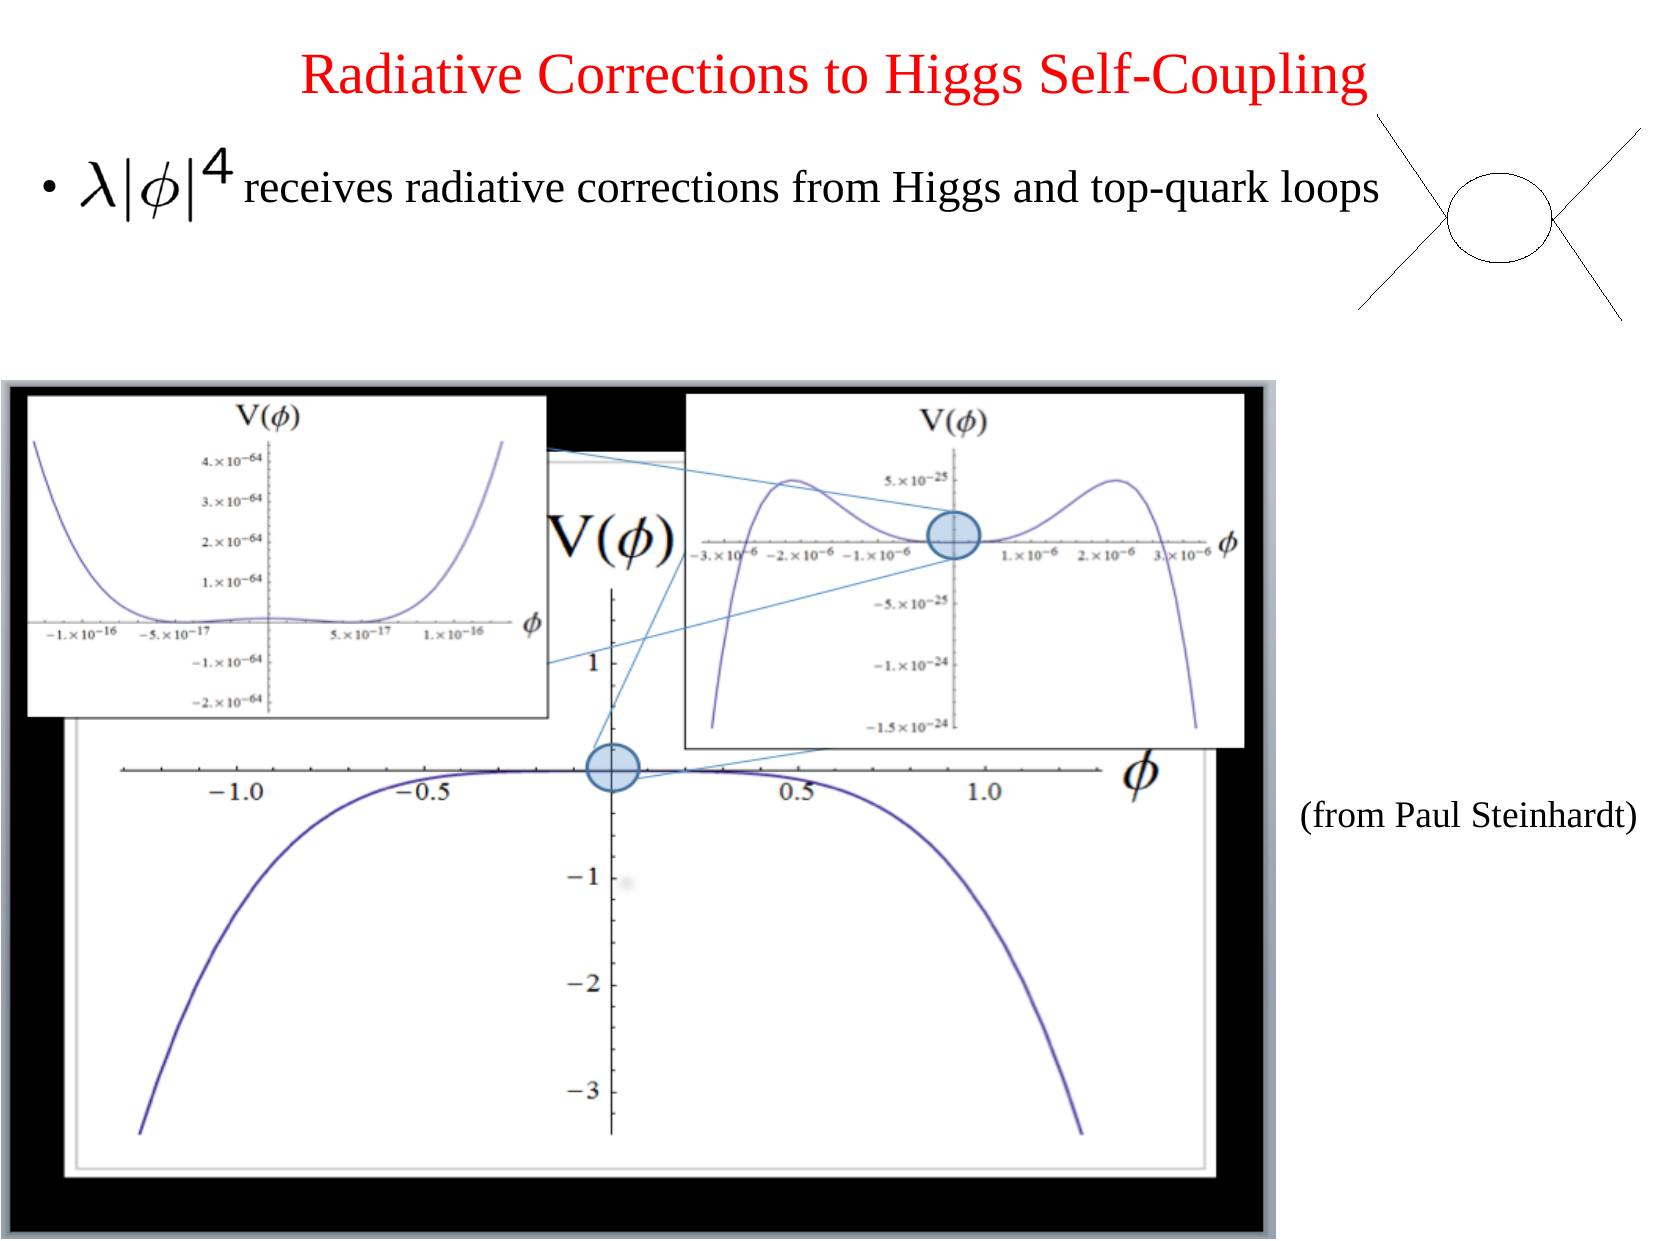

# Radiative Corrections to Higgs Self-Coupling
 receives radiative corrections from Higgs and top-quark loops
(from Paul Steinhardt)